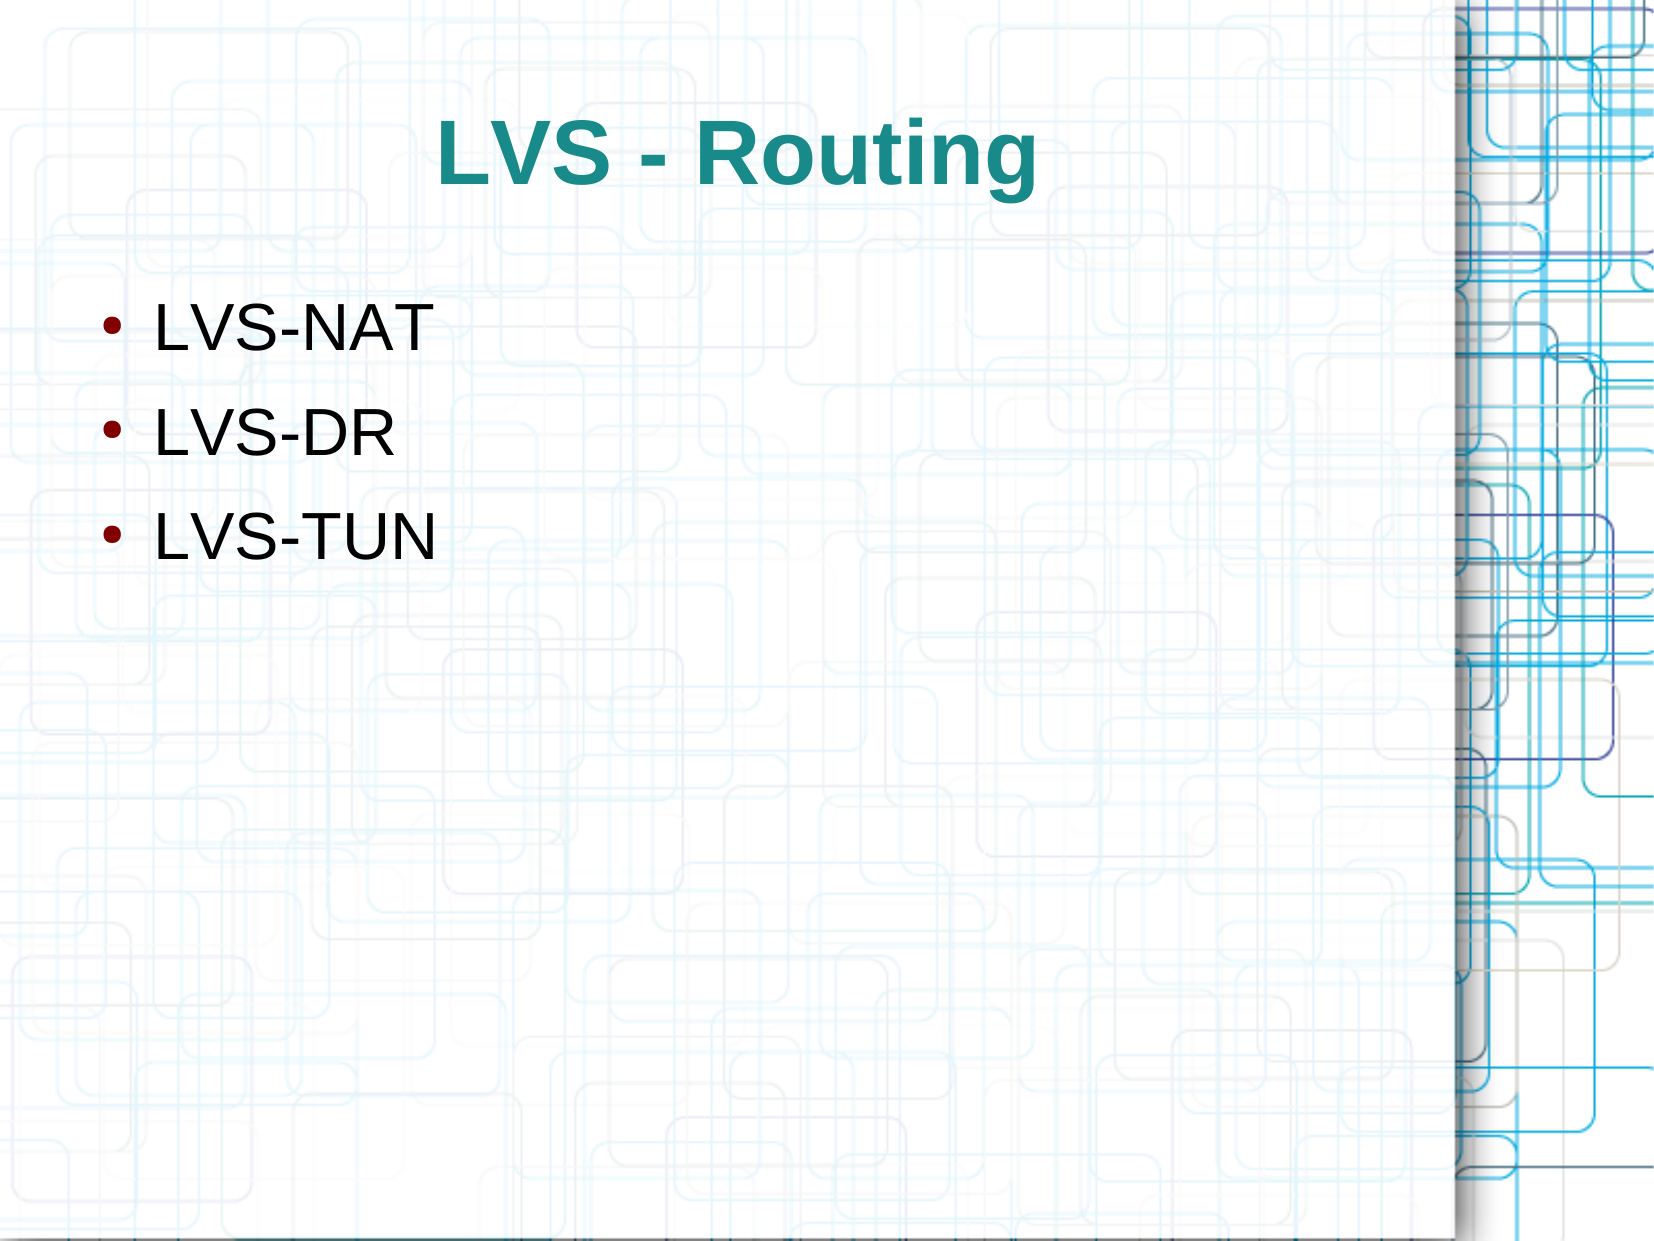

# LVS - Routing
LVS-NAT
LVS-DR
LVS-TUN